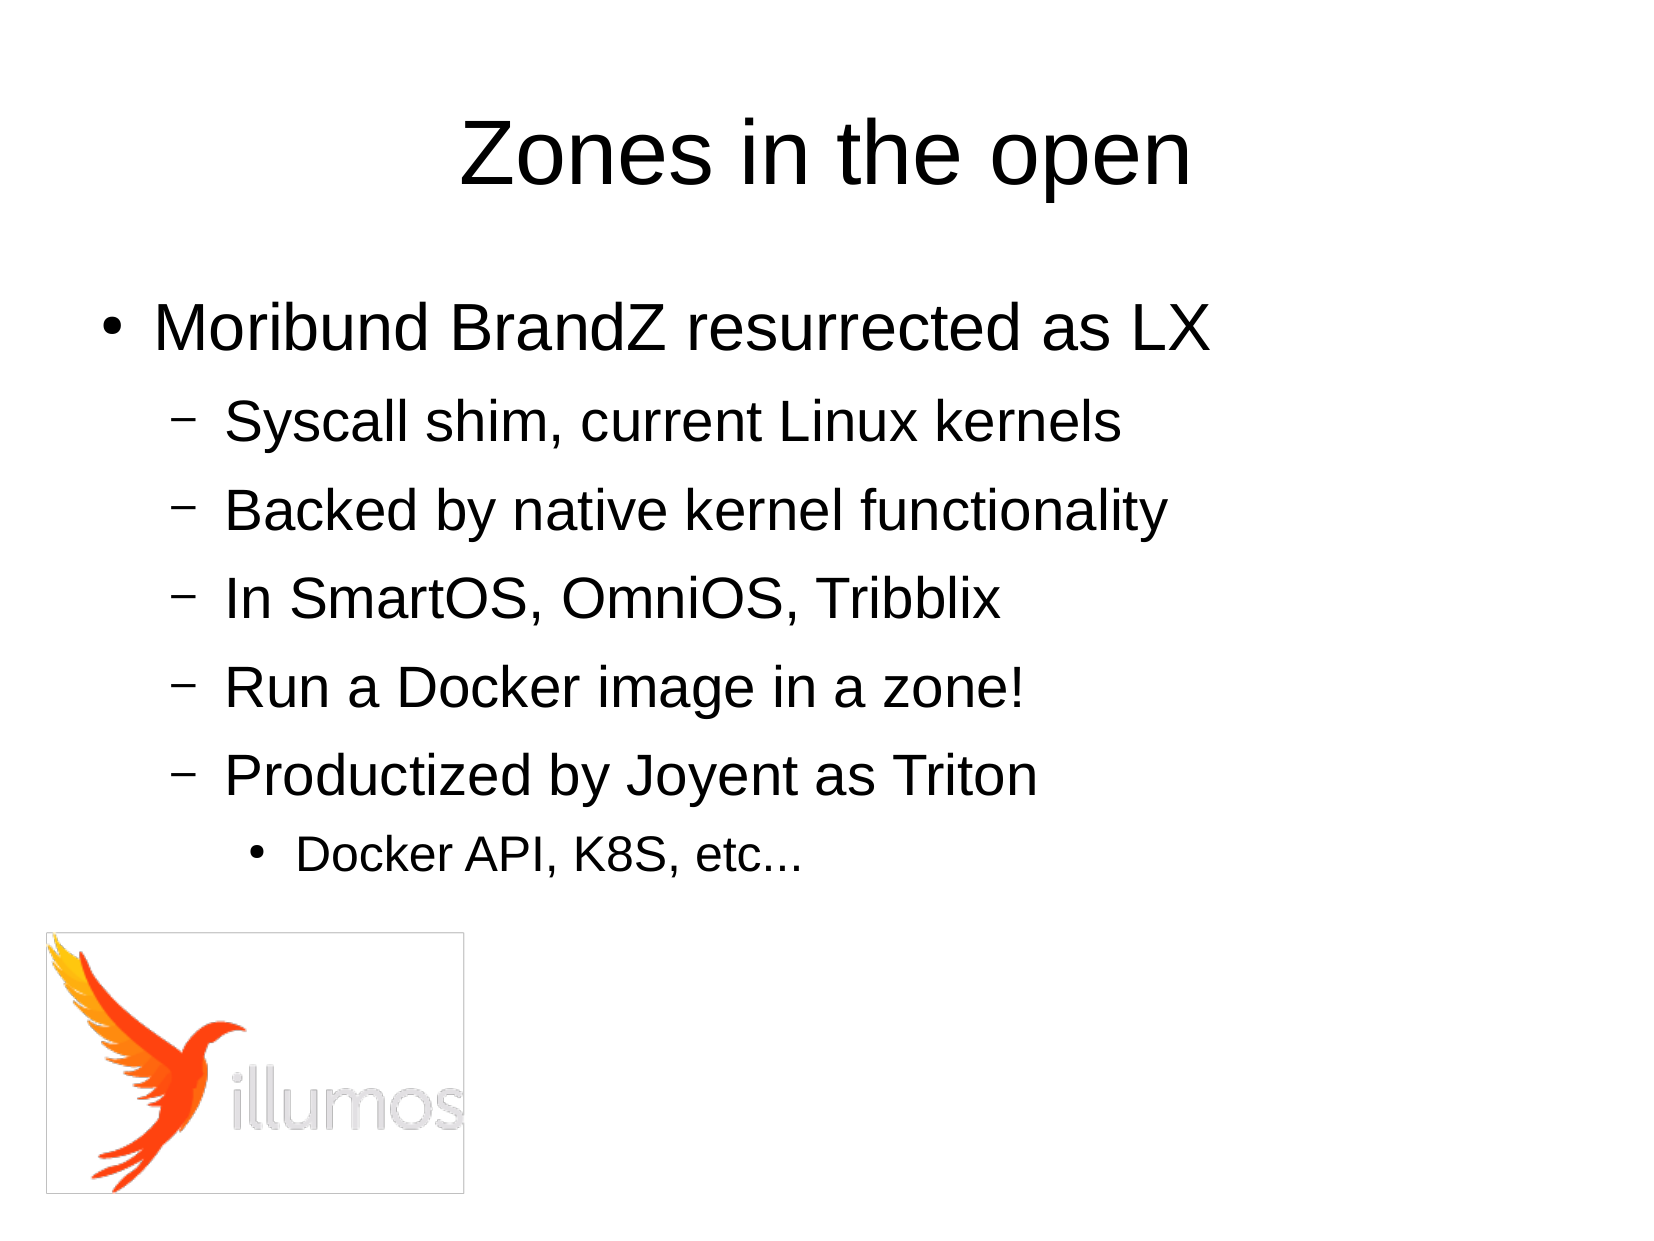

# Zones in the open
Moribund BrandZ resurrected as LX
Syscall shim, current Linux kernels
Backed by native kernel functionality
In SmartOS, OmniOS, Tribblix
Run a Docker image in a zone!
Productized by Joyent as Triton
Docker API, K8S, etc...